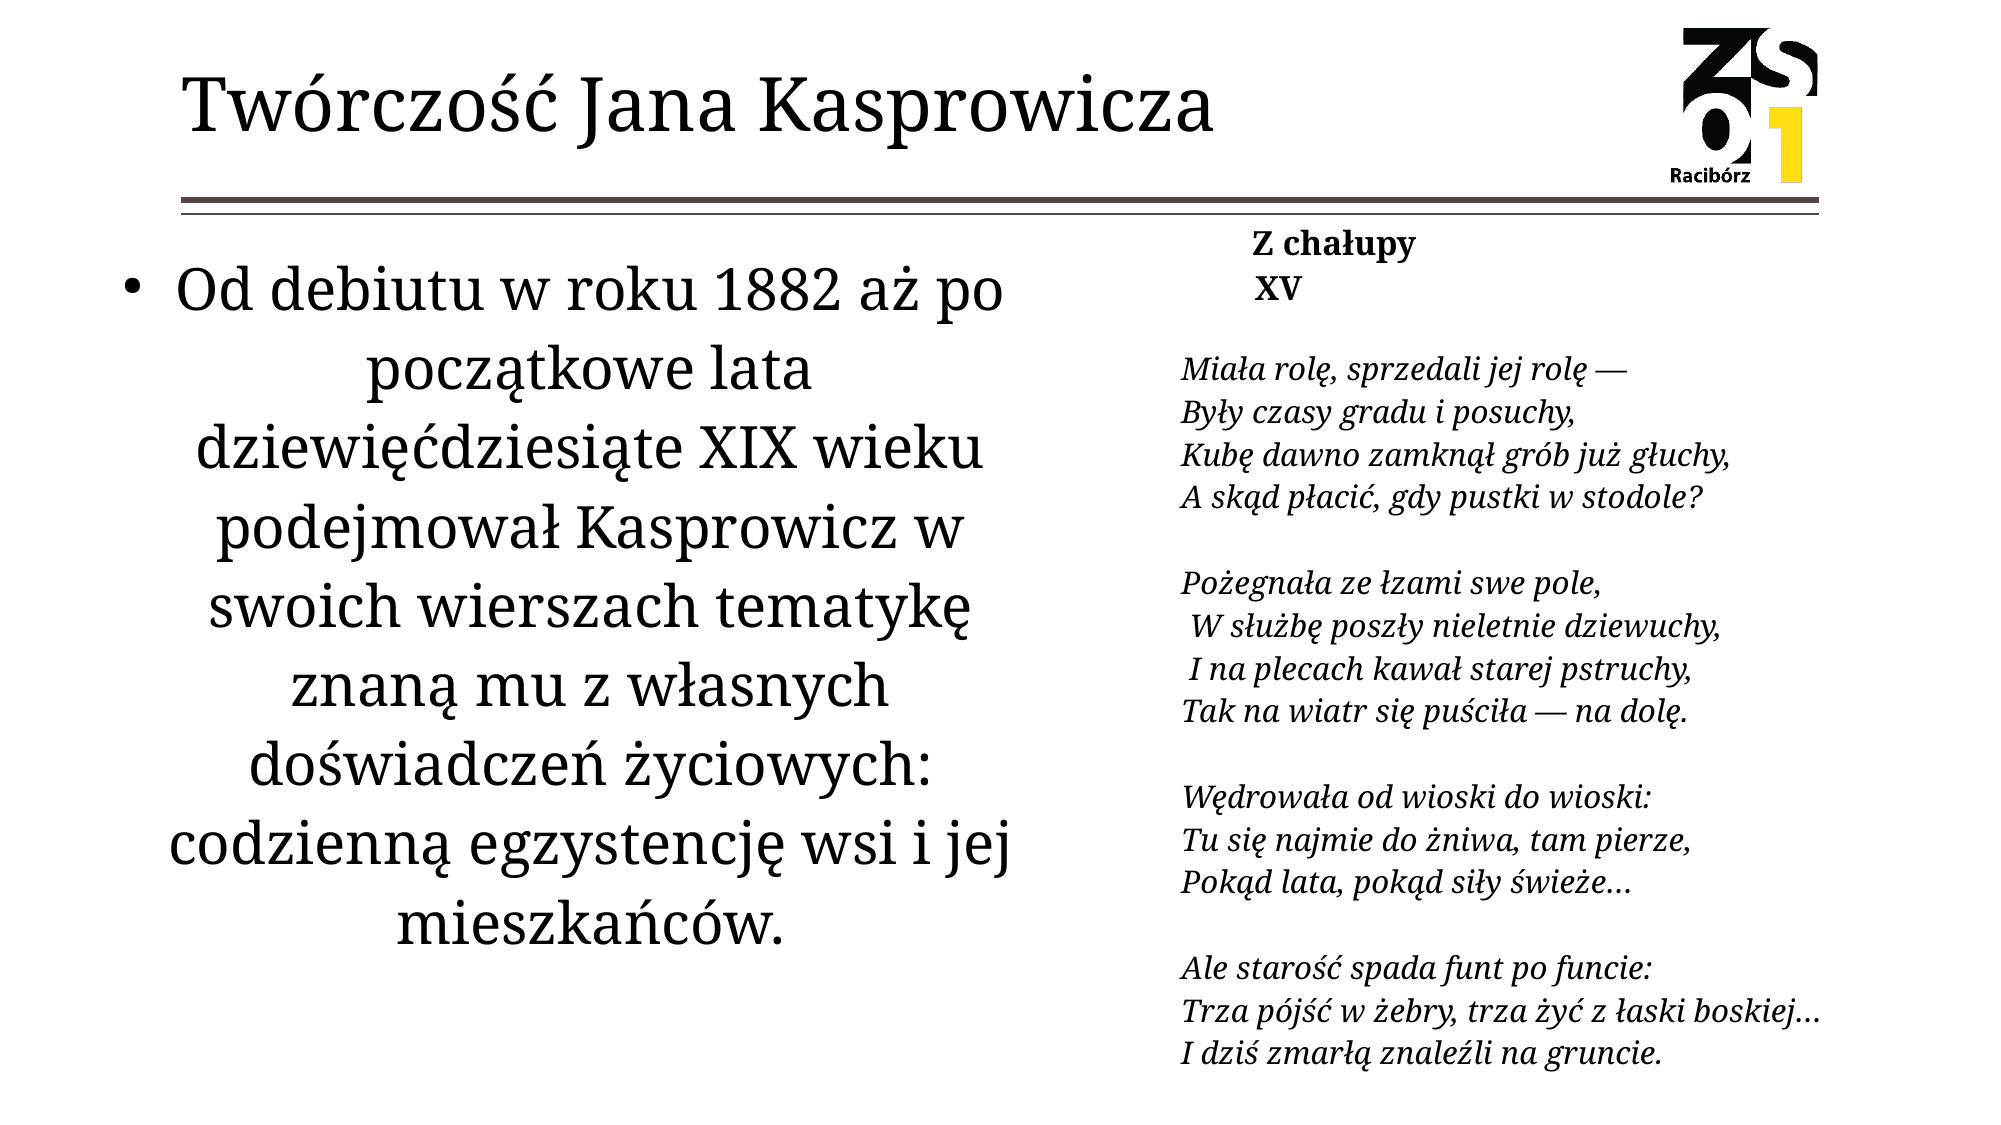

# Twórczość Jana Kasprowicza
Z chałupy
 	XV
Miała rolę, sprzedali jej rolę —
Były czasy gradu i posuchy,
Kubę dawno zamknął grób już głuchy,
A skąd płacić, gdy pustki w stodole?
Pożegnała ze łzami swe pole,
 W służbę poszły nieletnie dziewuchy,
 I na plecach kawał starej pstruchy,
Tak na wiatr się puściła — na dolę.
Wędrowała od wioski do wioski:
Tu się najmie do żniwa, tam pierze,
Pokąd lata, pokąd siły świeże…
Ale starość spada funt po funcie:
Trza pójść w żebry, trza żyć z łaski boskiej…
I dziś zmarłą znaleźli na gruncie.
Od debiutu w roku 1882 aż po początkowe lata dziewięćdziesiąte XIX wieku podejmował Kasprowicz w swoich wierszach tematykę znaną mu z własnych doświadczeń życiowych: codzienną egzystencję wsi i jej mieszkańców.